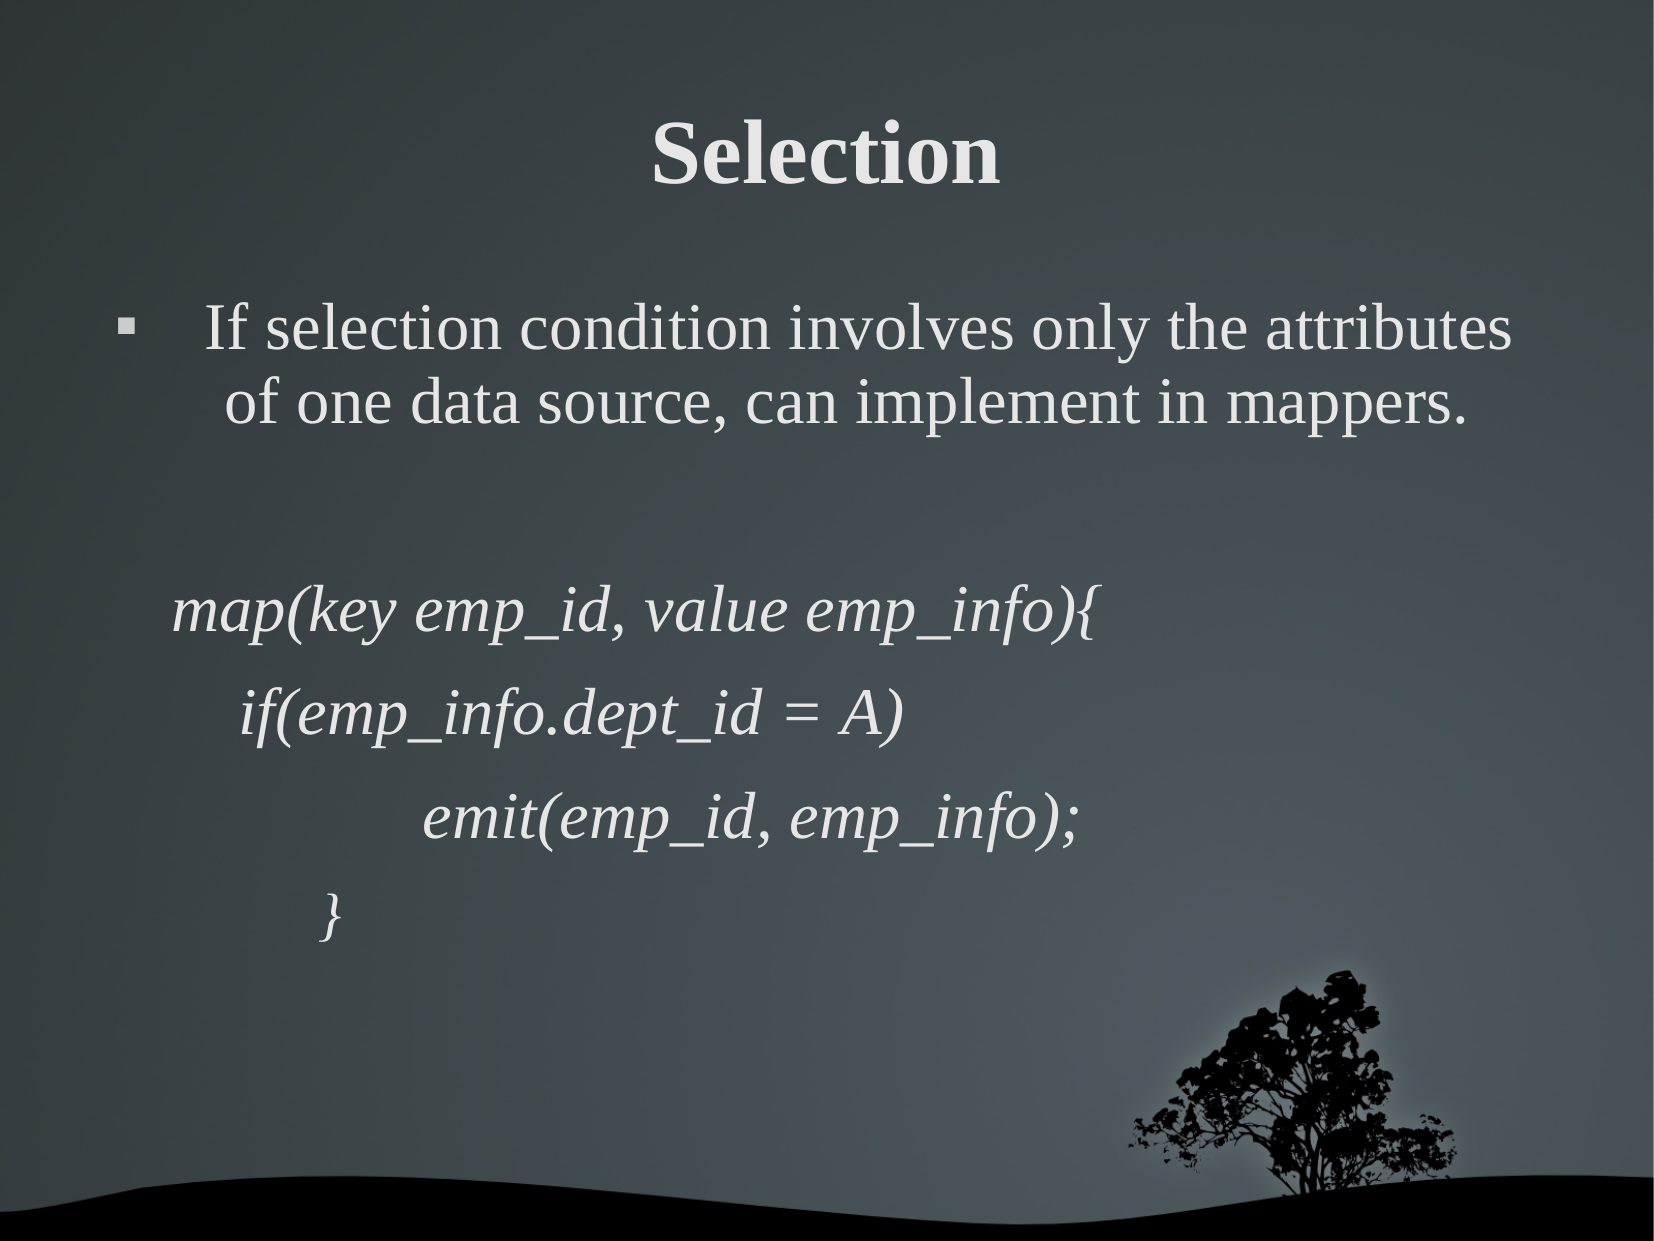

# Selection
 If selection condition involves only the attributes of one data source, can implement in mappers.
map(key emp_id, value emp_info){
 if(emp_info.dept_id = A)
 emit(emp_id, emp_info);
}